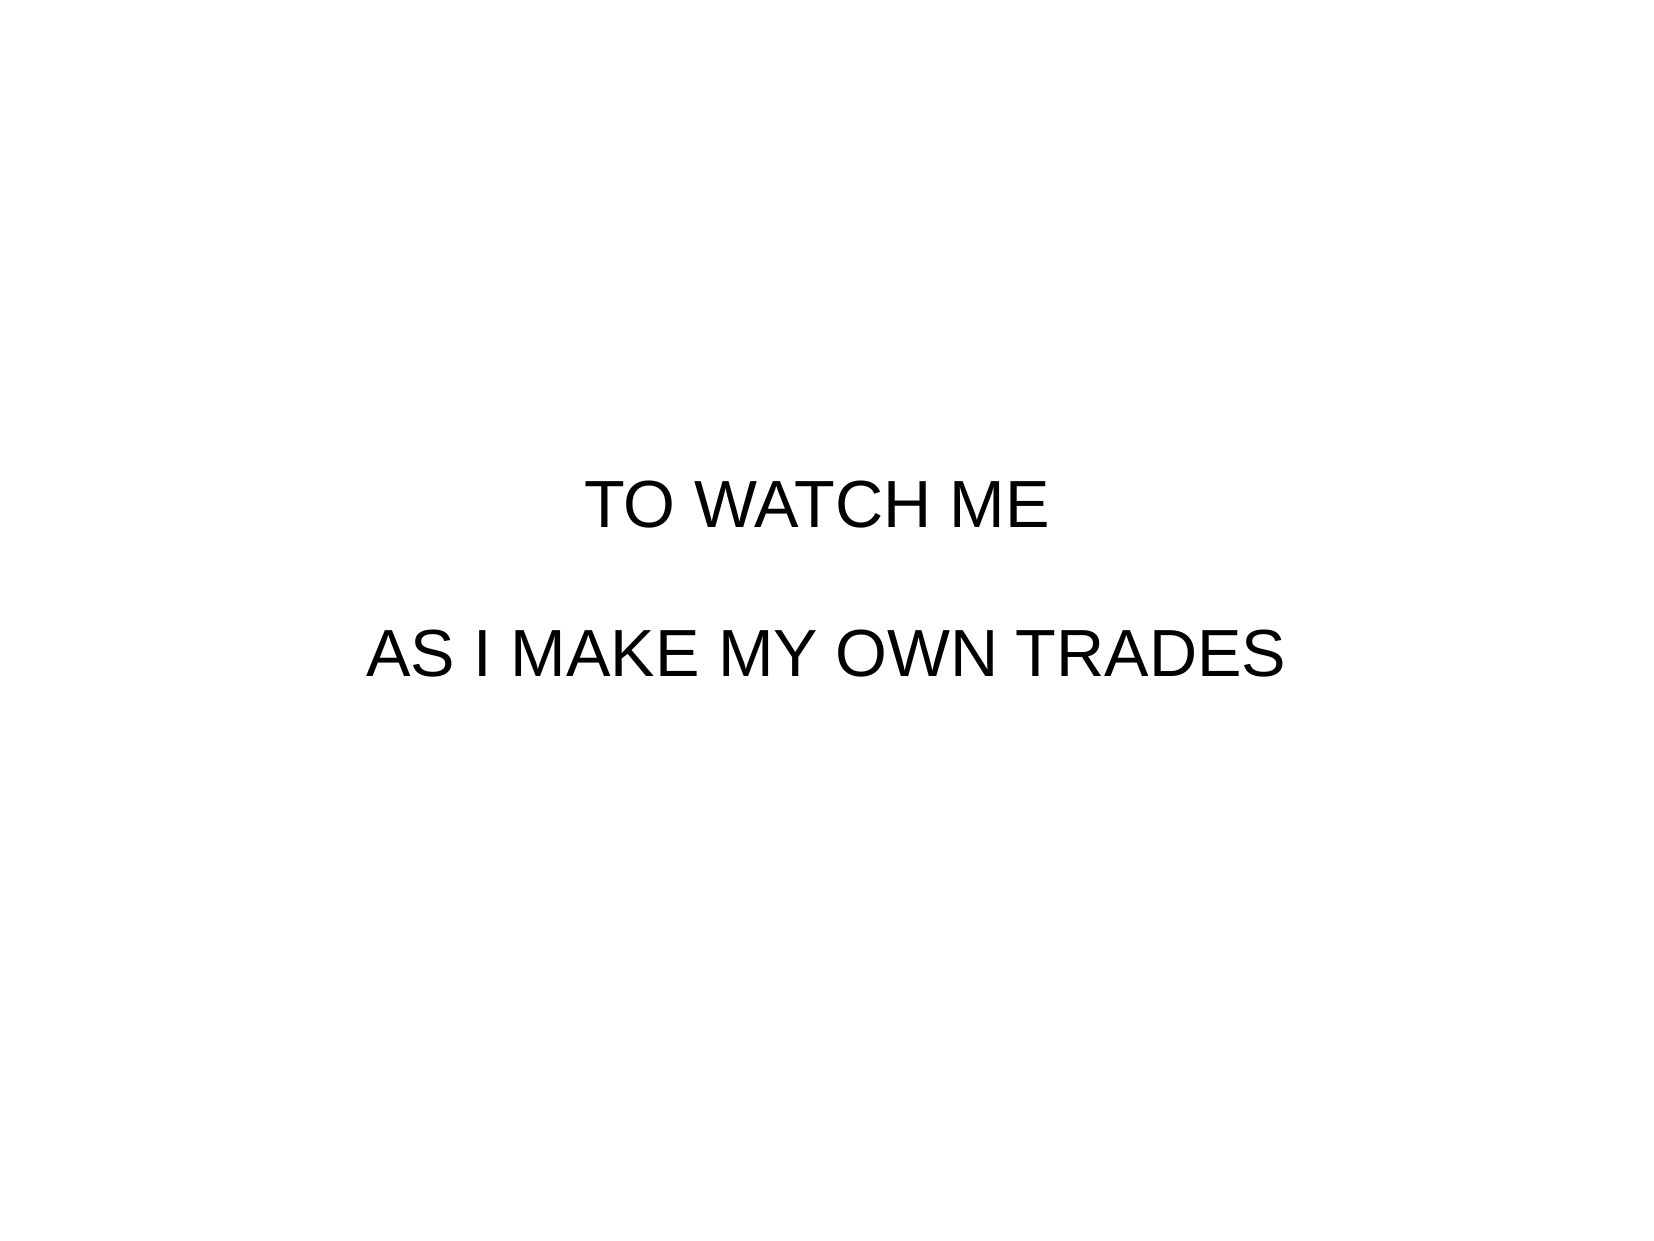

# TO WATCH ME
AS I MAKE MY OWN TRADES